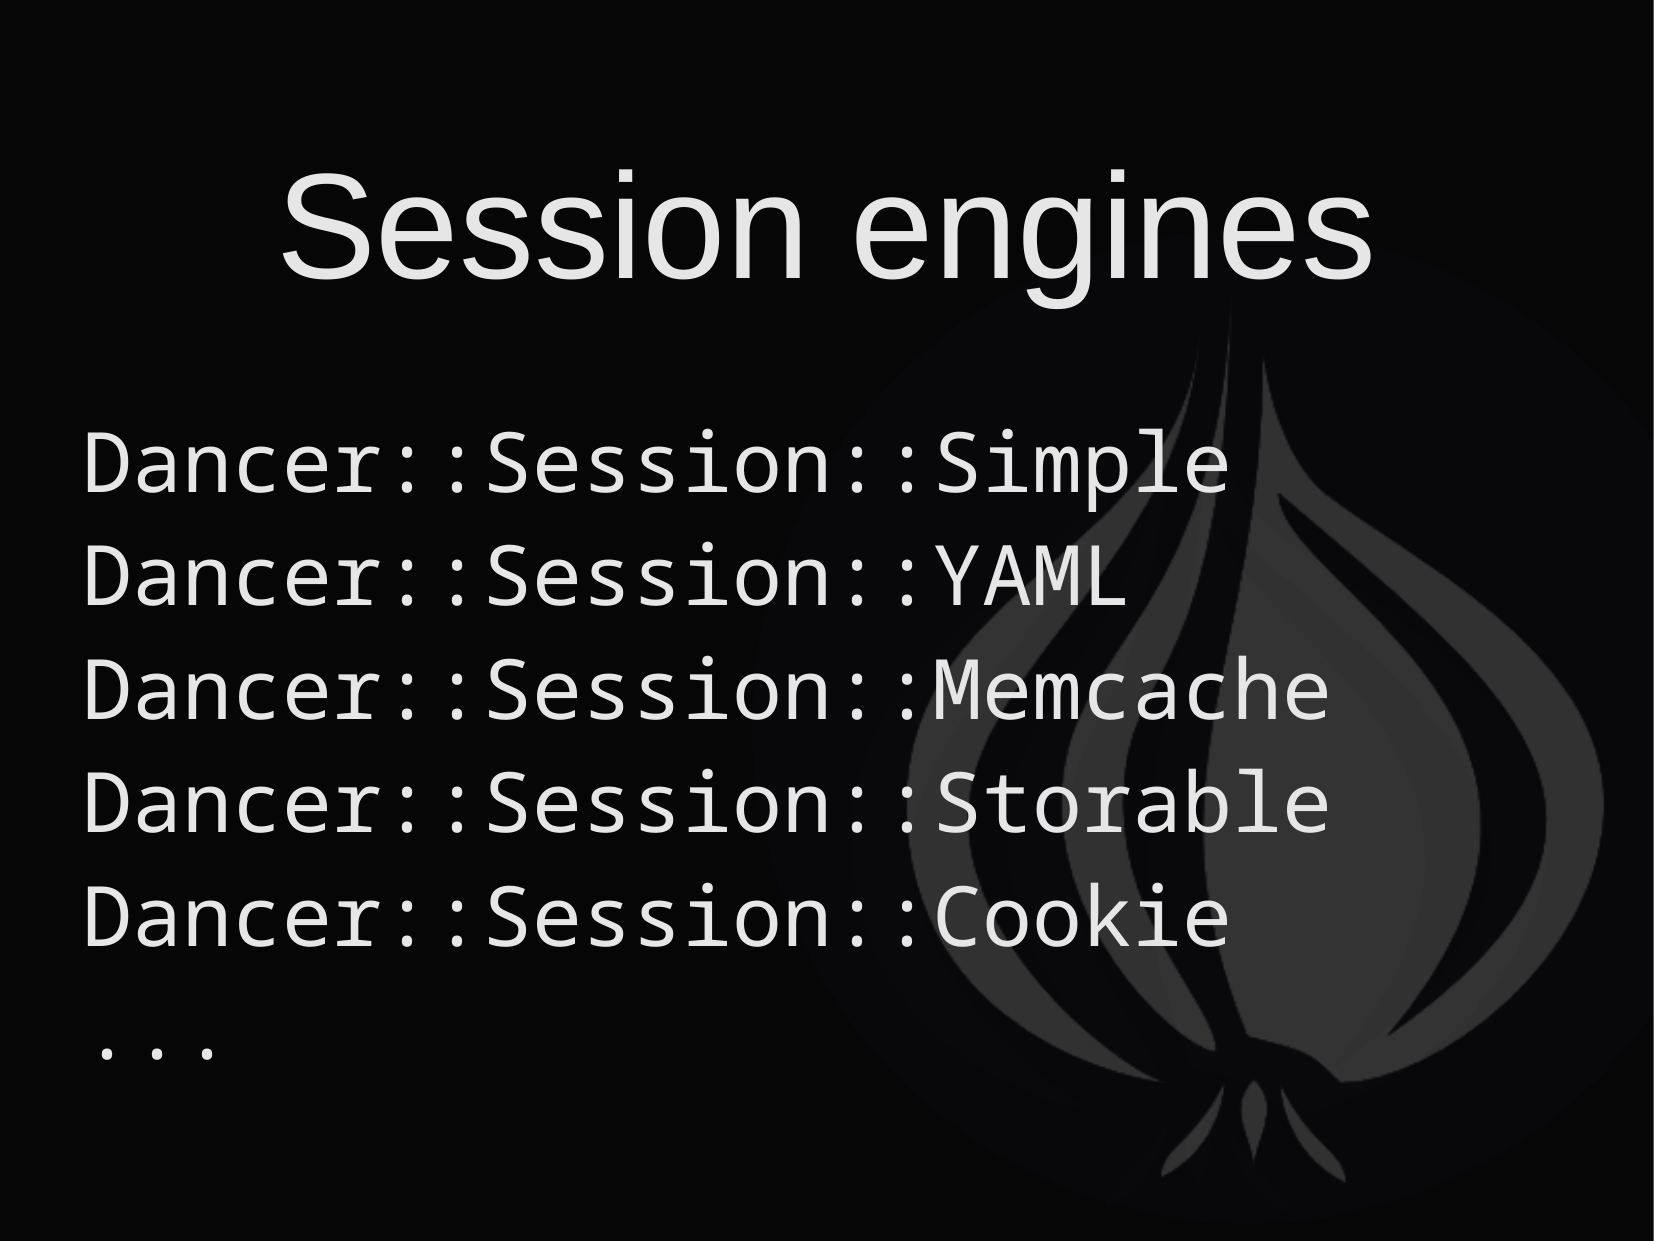

# Session engines
Dancer::Session::Simple
Dancer::Session::YAML
Dancer::Session::Memcache
Dancer::Session::Storable
Dancer::Session::Cookie
...